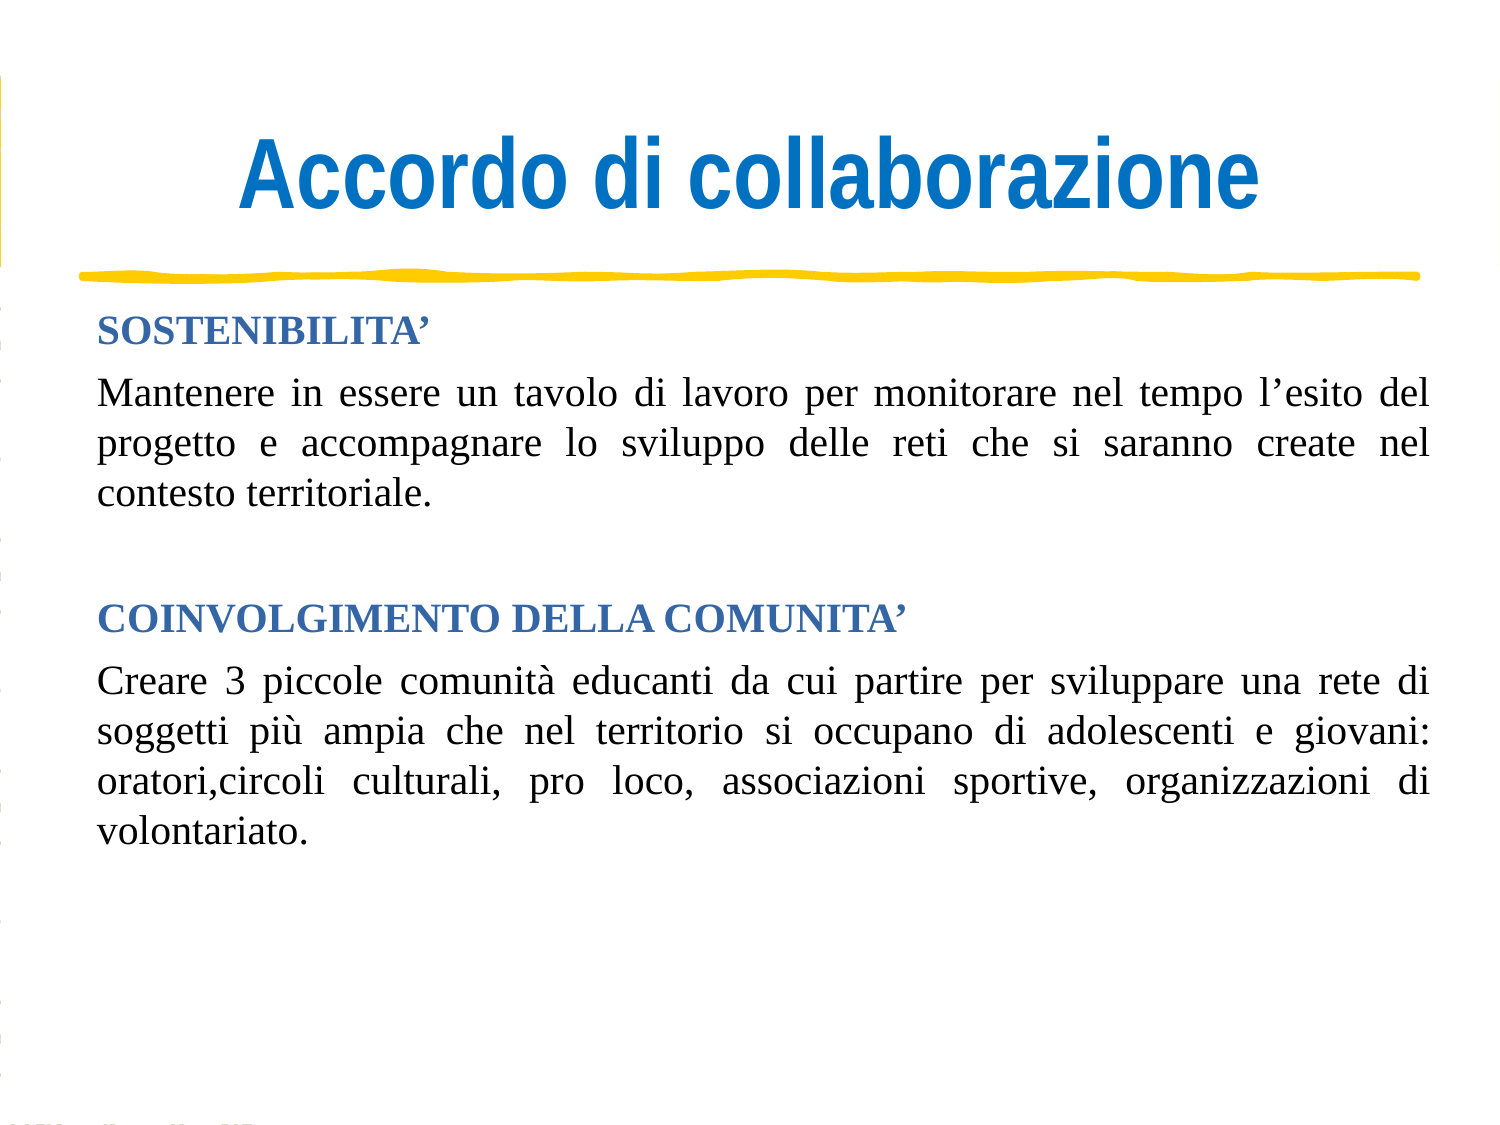

# Accordo di collaborazione
SOSTENIBILITA’
Mantenere in essere un tavolo di lavoro per monitorare nel tempo l’esito del progetto e accompagnare lo sviluppo delle reti che si saranno create nel contesto territoriale.
COINVOLGIMENTO DELLA COMUNITA’
Creare 3 piccole comunità educanti da cui partire per sviluppare una rete di soggetti più ampia che nel territorio si occupano di adolescenti e giovani: oratori,circoli culturali, pro loco, associazioni sportive, organizzazioni di volontariato.